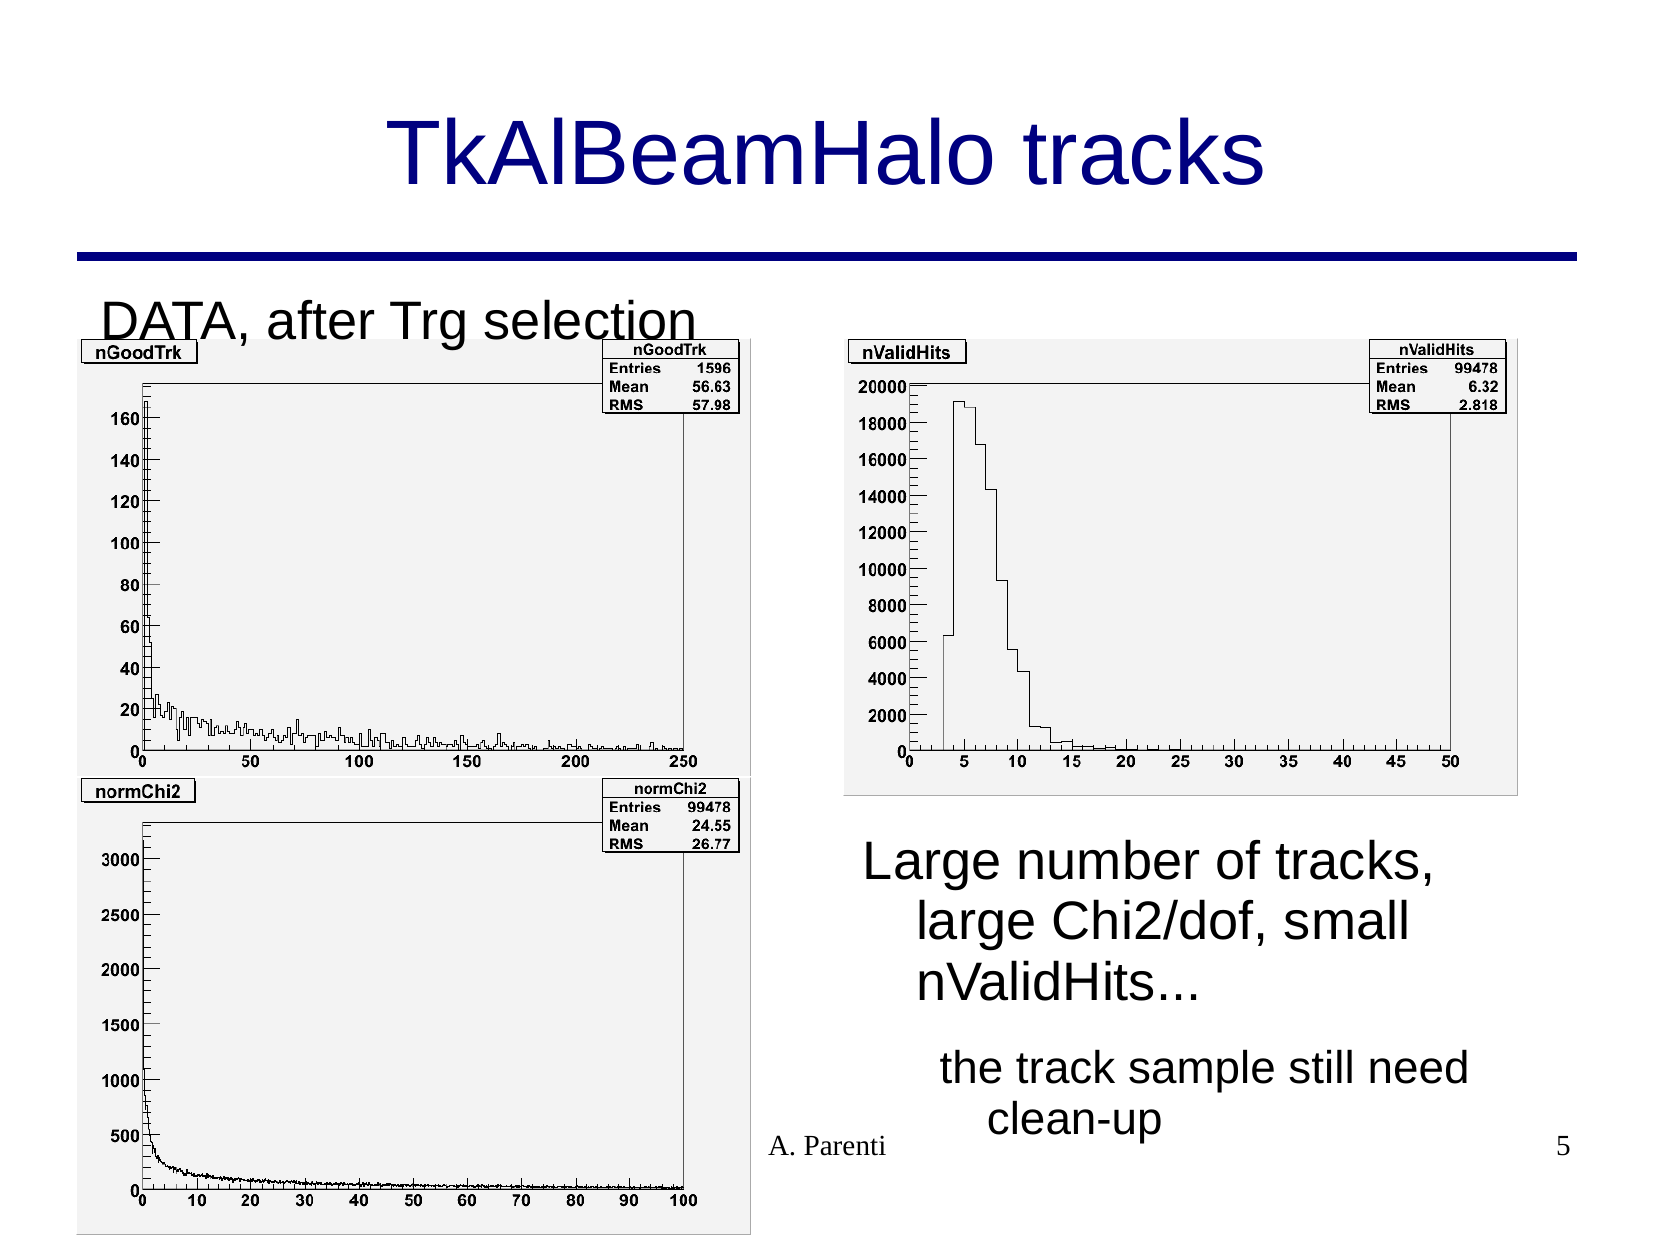

# TkAlBeamHalo tracks
DATA, after Trg selection
Large number of tracks, large Chi2/dof, small nValidHits...
the track sample still need clean-up
5